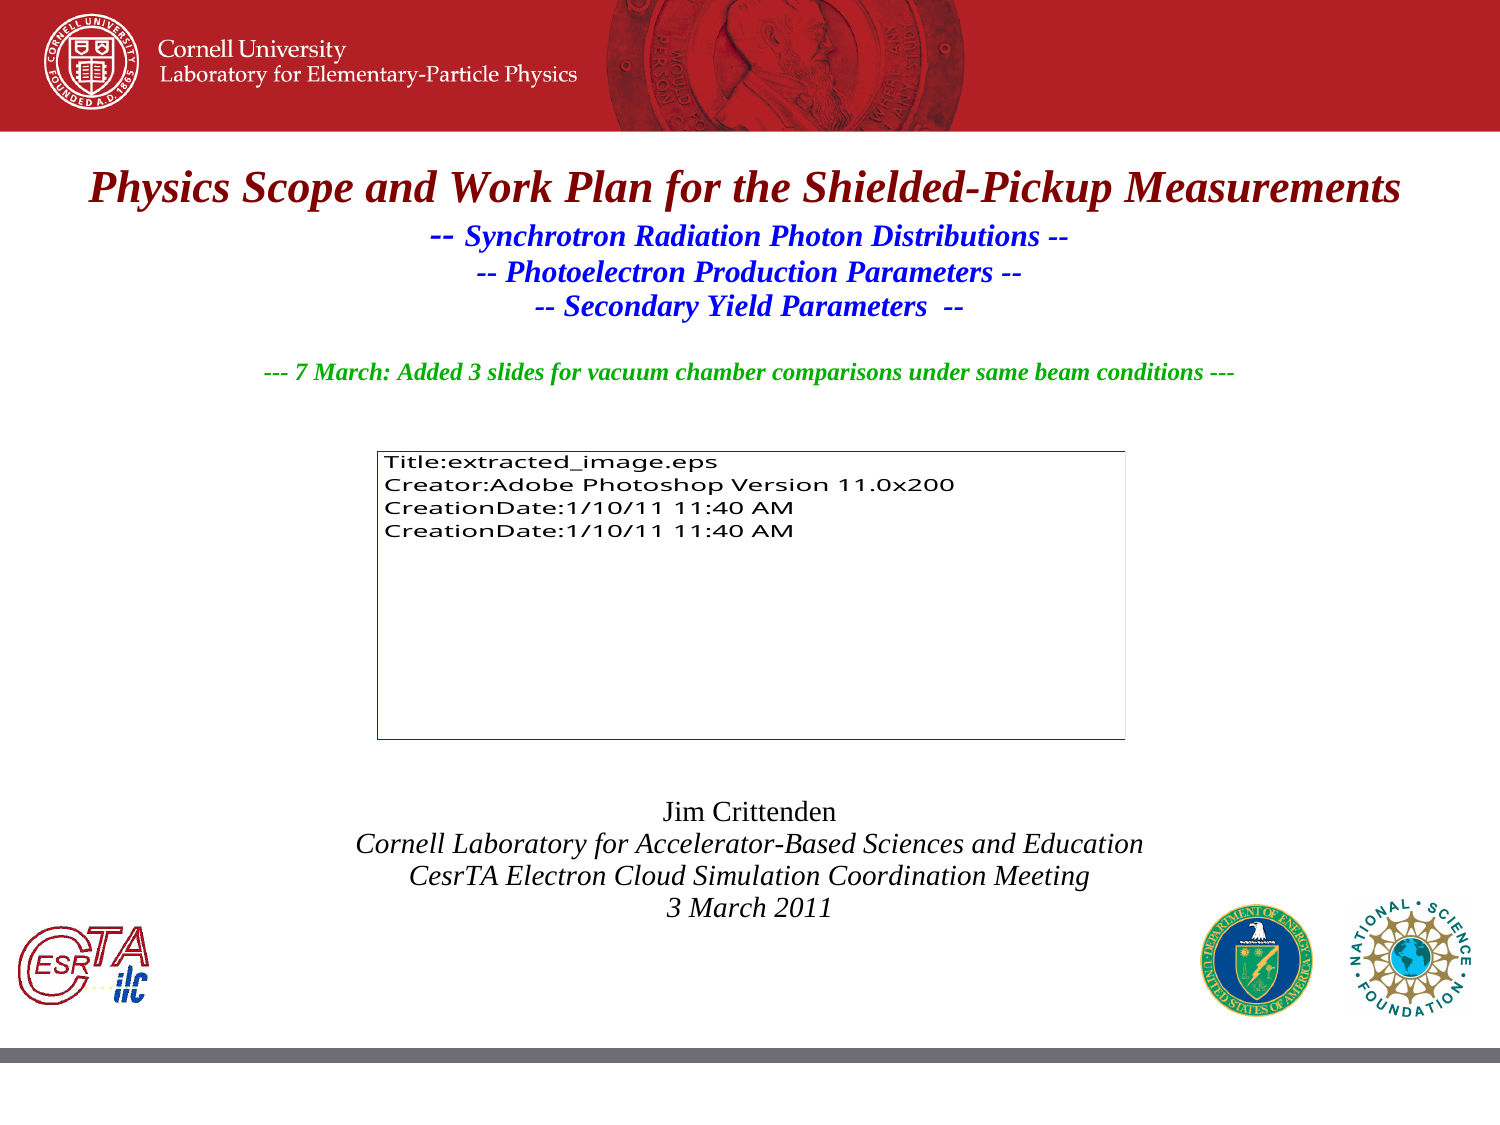

Physics Scope and Work Plan for the Shielded-Pickup Measurements
-- Synchrotron Radiation Photon Distributions --
-- Photoelectron Production Parameters --
-- Secondary Yield Parameters --
--- 7 March: Added 3 slides for vacuum chamber comparisons under same beam conditions ---
# Jim Crittenden
Cornell Laboratory for Accelerator-Based Sciences and Education
CesrTA Electron Cloud Simulation Coordination Meeting
3 March 2011